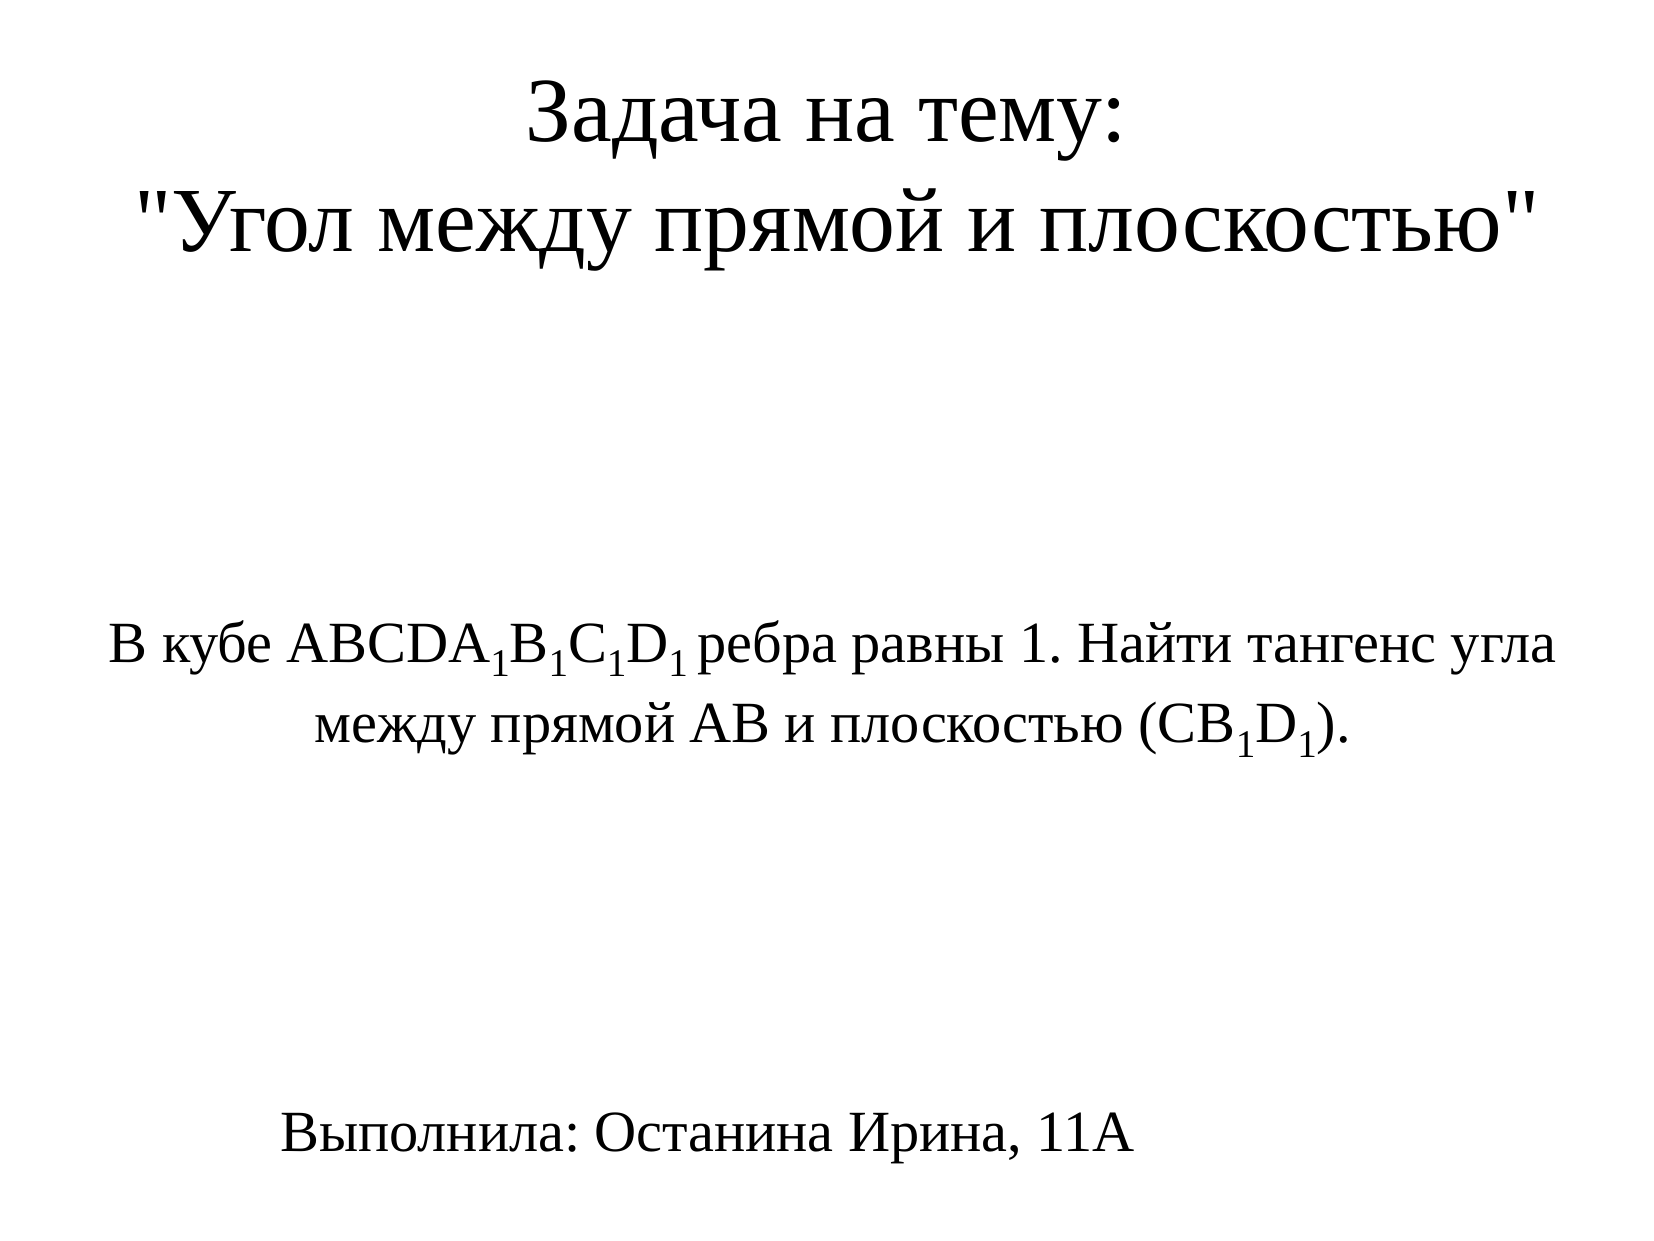

# Задача на тему: "Угол между прямой и плоскостью"
В кубе ABCDA1B1C1D1 ребра равны 1. Найти тангенс угла между прямой AB и плоскостью (CB1D1).
Выполнила: Останина Ирина, 11А